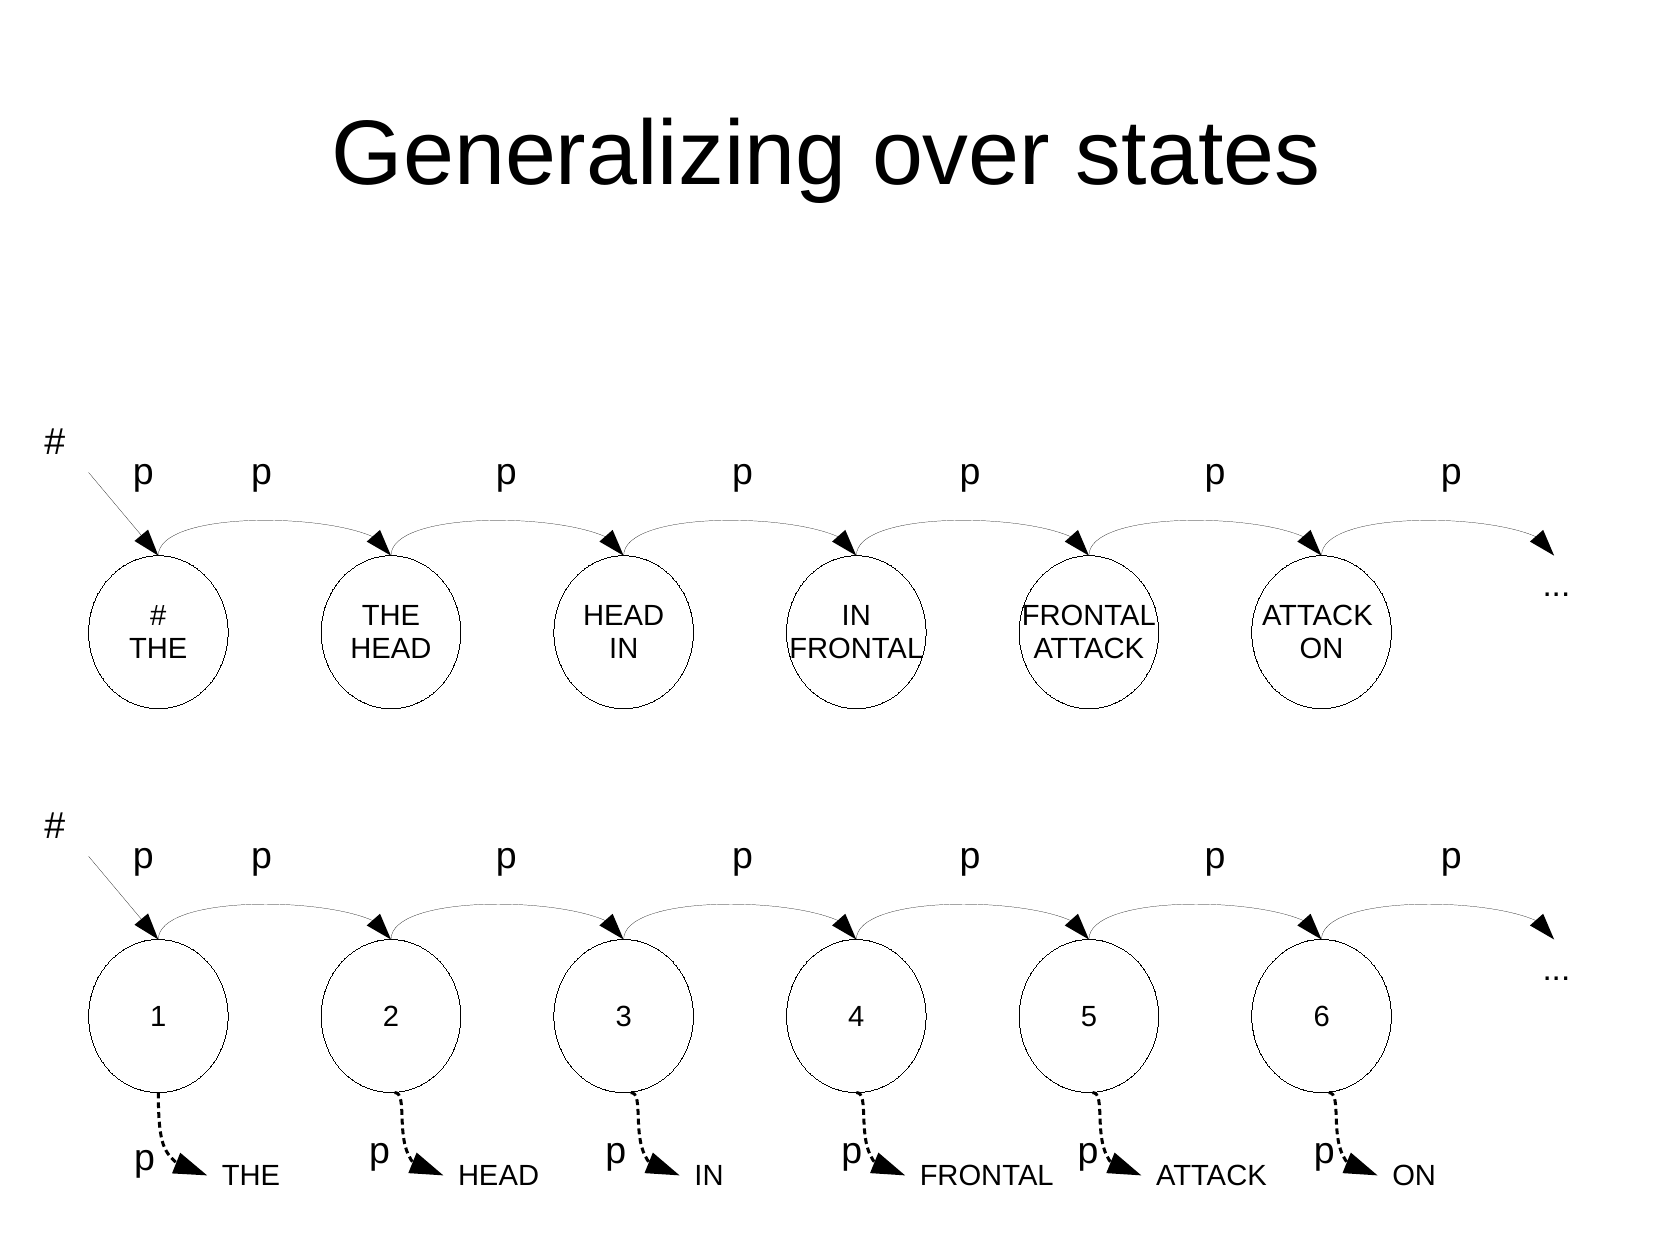

# Generalizing over states
#
p
p
p
p
p
p
p
#
THE
THE
HEAD
HEAD
IN
IN
FRONTAL
FRONTAL
ATTACK
ATTACK
ON
...
#
p
p
p
p
p
p
p
1
2
3
4
5
6
...
p
p
p
p
p
p
THE
HEAD
IN
FRONTAL
ATTACK
ON